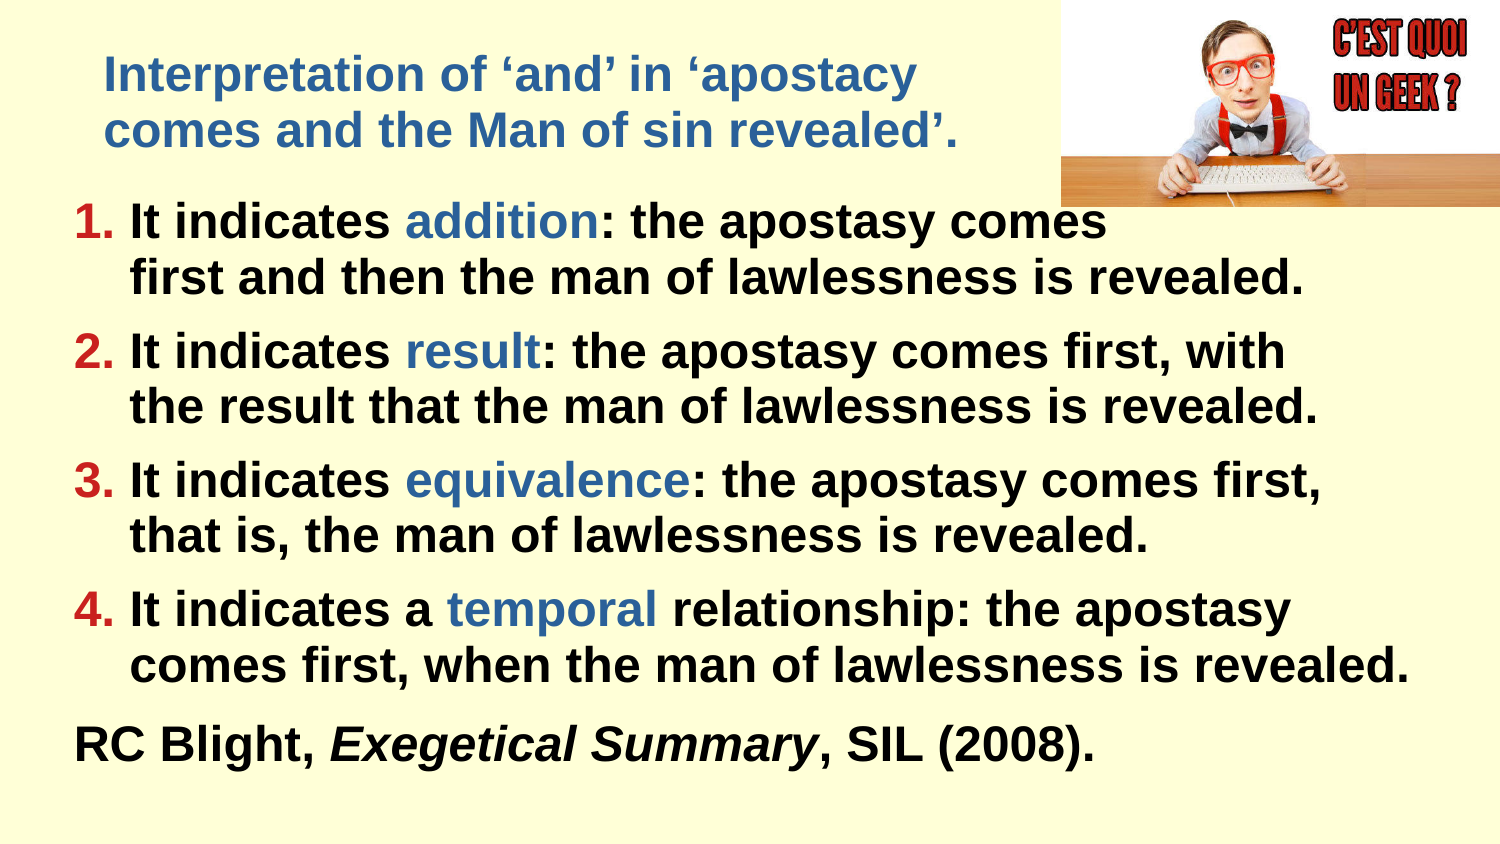

Interpretation of ‘and’ in ‘apostacy comes and the Man of sin revealed’.
1. It indicates addition: the apostasy comes
    first and then the man of lawlessness is revealed.
2. It indicates result: the apostasy comes first, with
 the result that the man of lawlessness is revealed.
3. It indicates equivalence: the apostasy comes first,
 that is, the man of lawlessness is revealed.
4. It indicates a temporal relationship: the apostasy     comes first, when the man of lawlessness is revealed.
RC Blight, Exegetical Summary, SIL (2008).